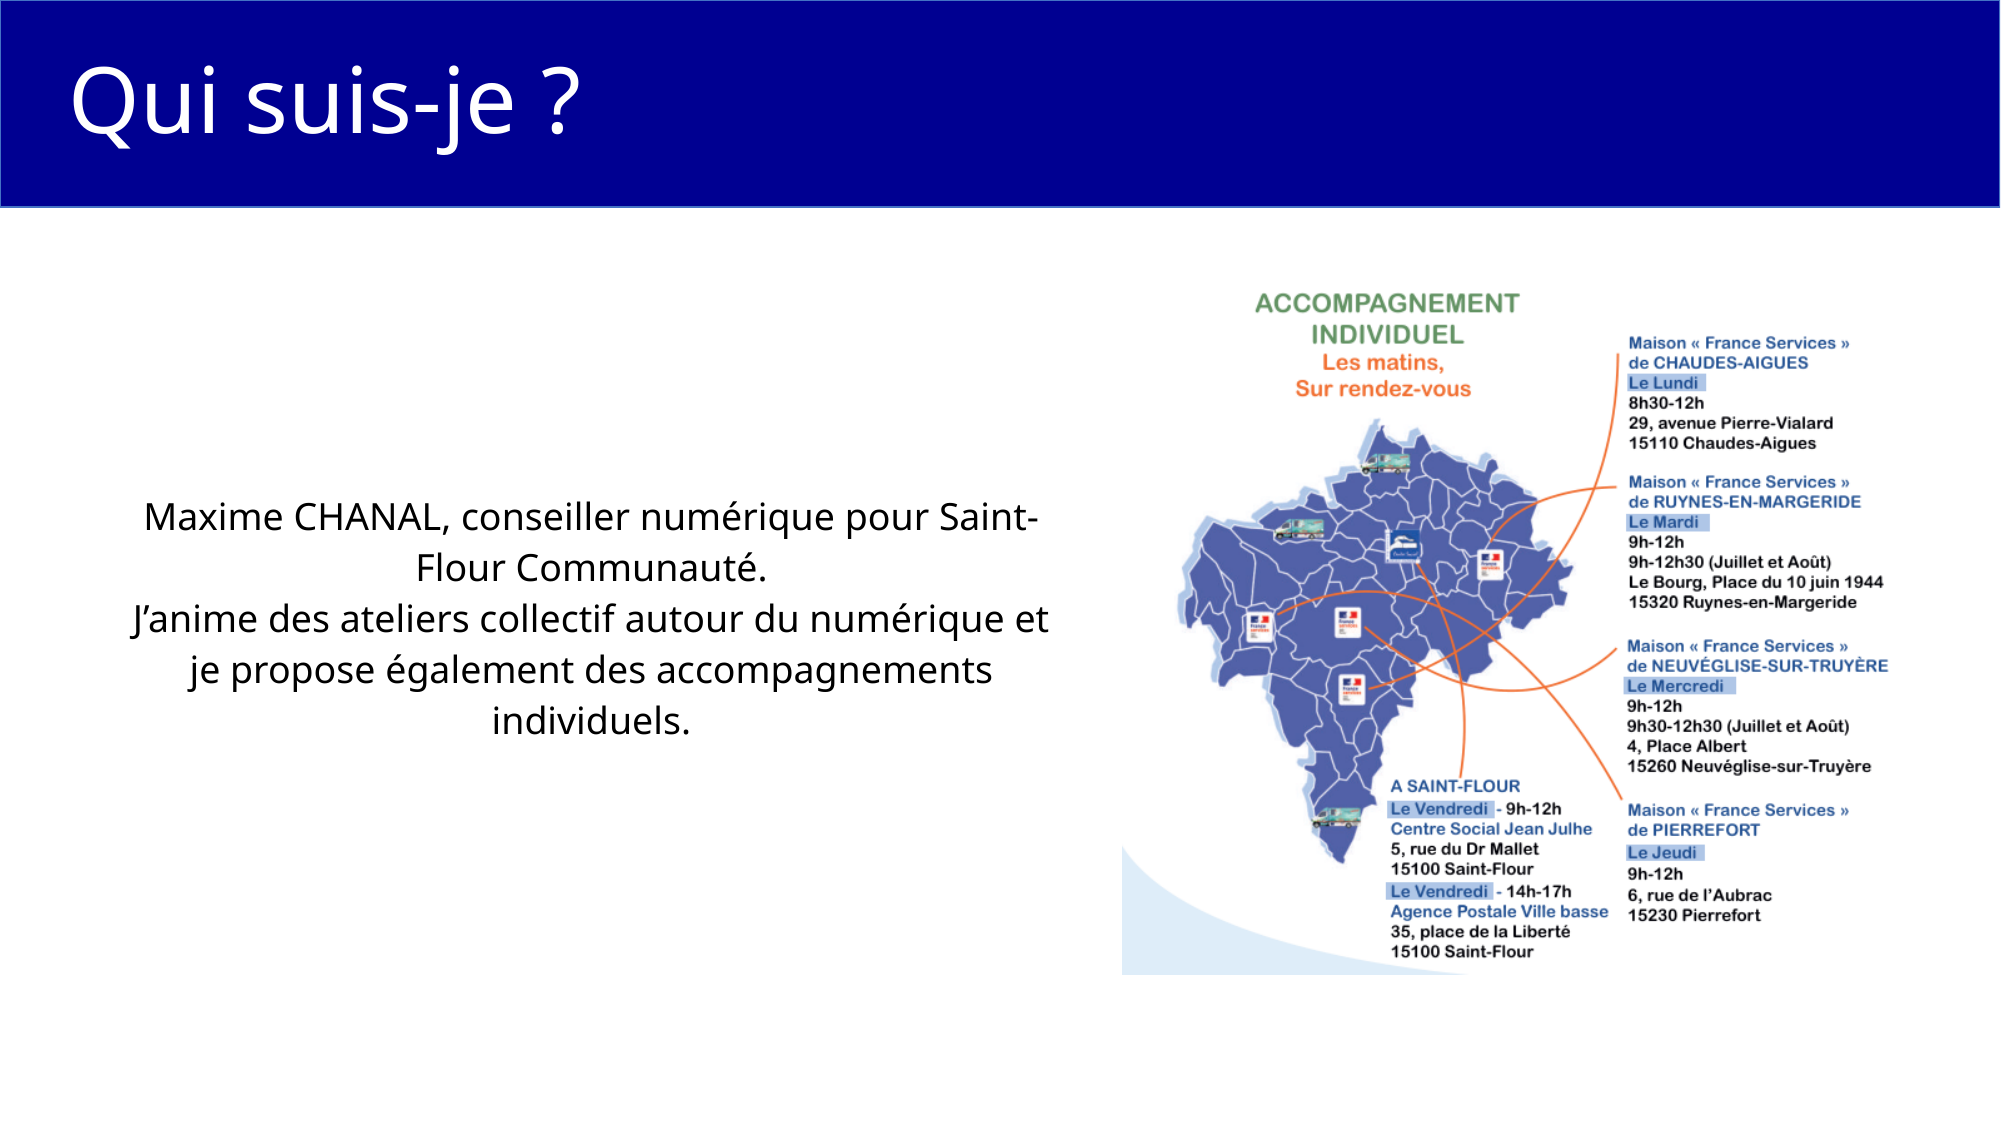

# Qui suis-je ?
Maxime CHANAL, conseiller numérique pour Saint-Flour Communauté.
J’anime des ateliers collectif autour du numérique et je propose également des accompagnements individuels.